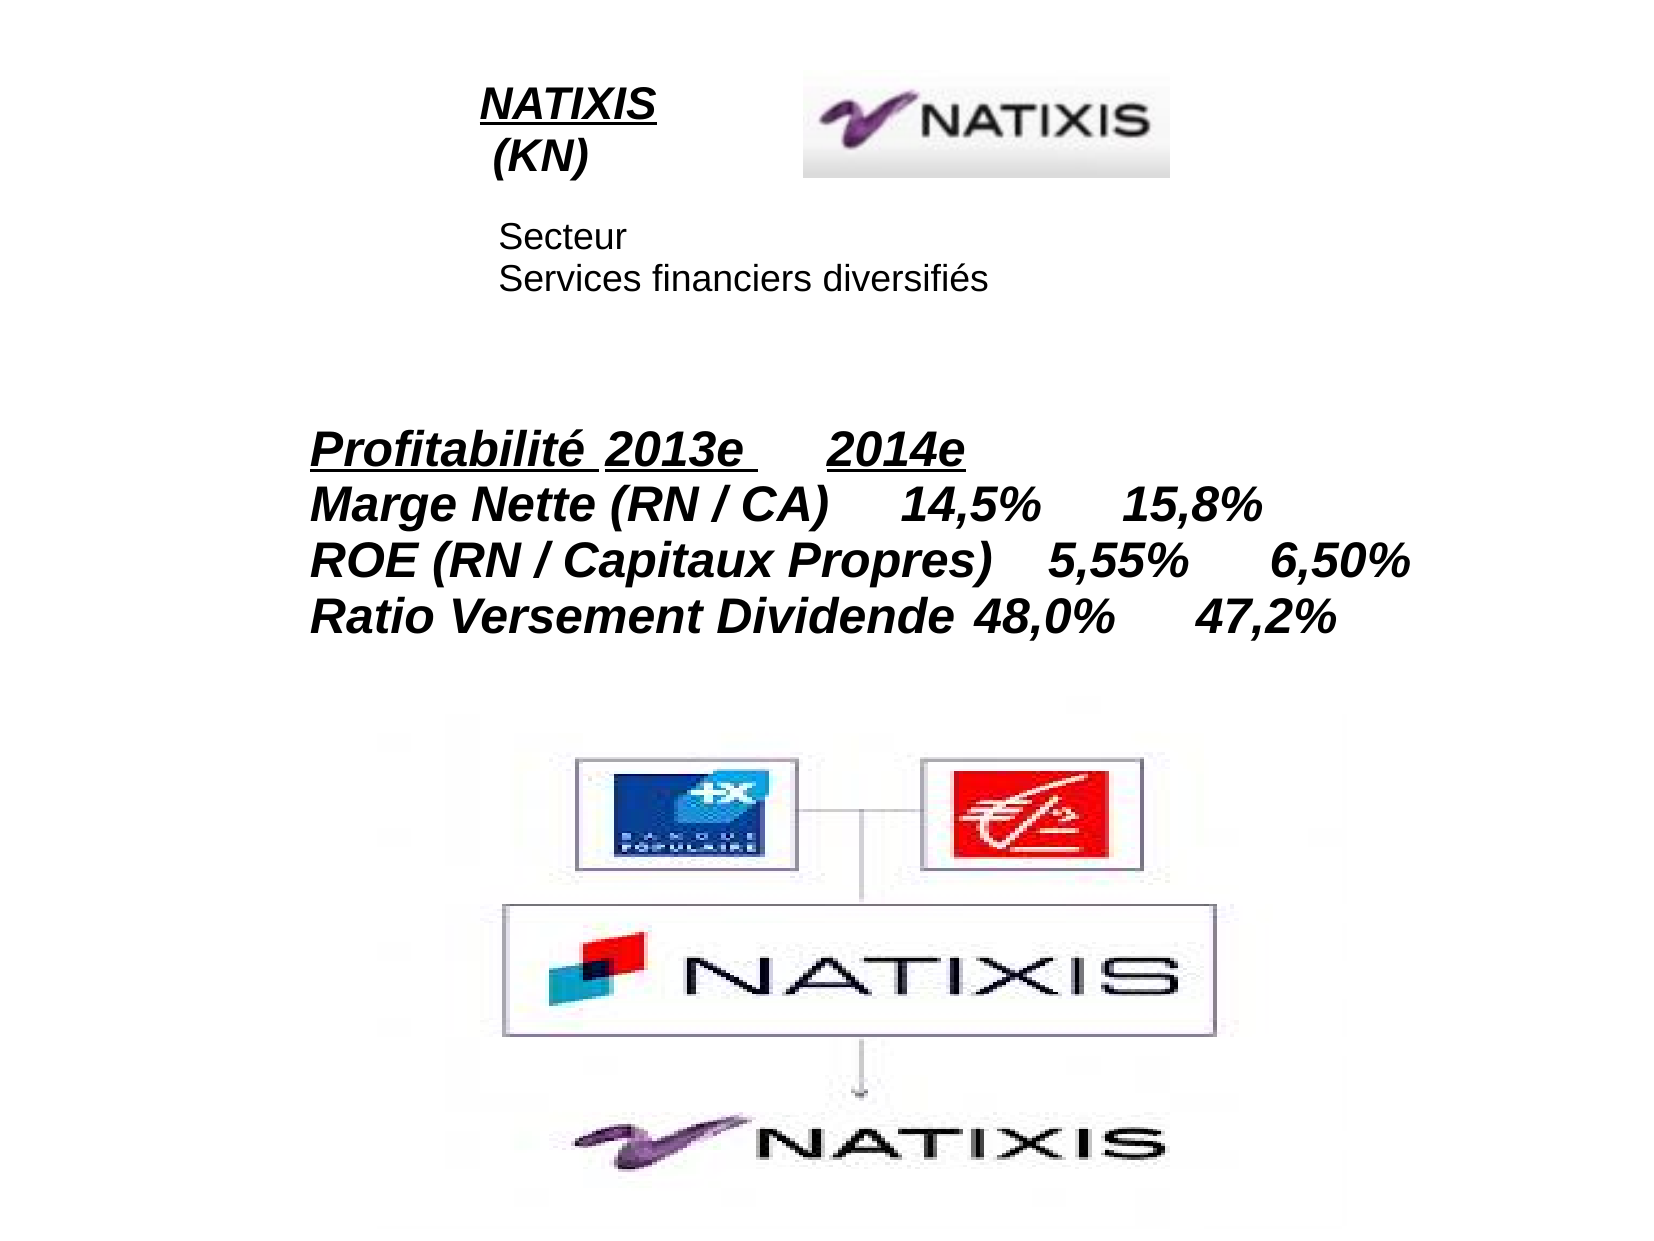

NATIXIS
 (KN)
Secteur
Services financiers diversifiés
Profitabilité 	2013e 	2014e
Marge Nette (RN / CA) 	14,5% 	15,8%
ROE (RN / Capitaux Propres) 	5,55% 	6,50%
Ratio Versement Dividende 	48,0% 	47,2%